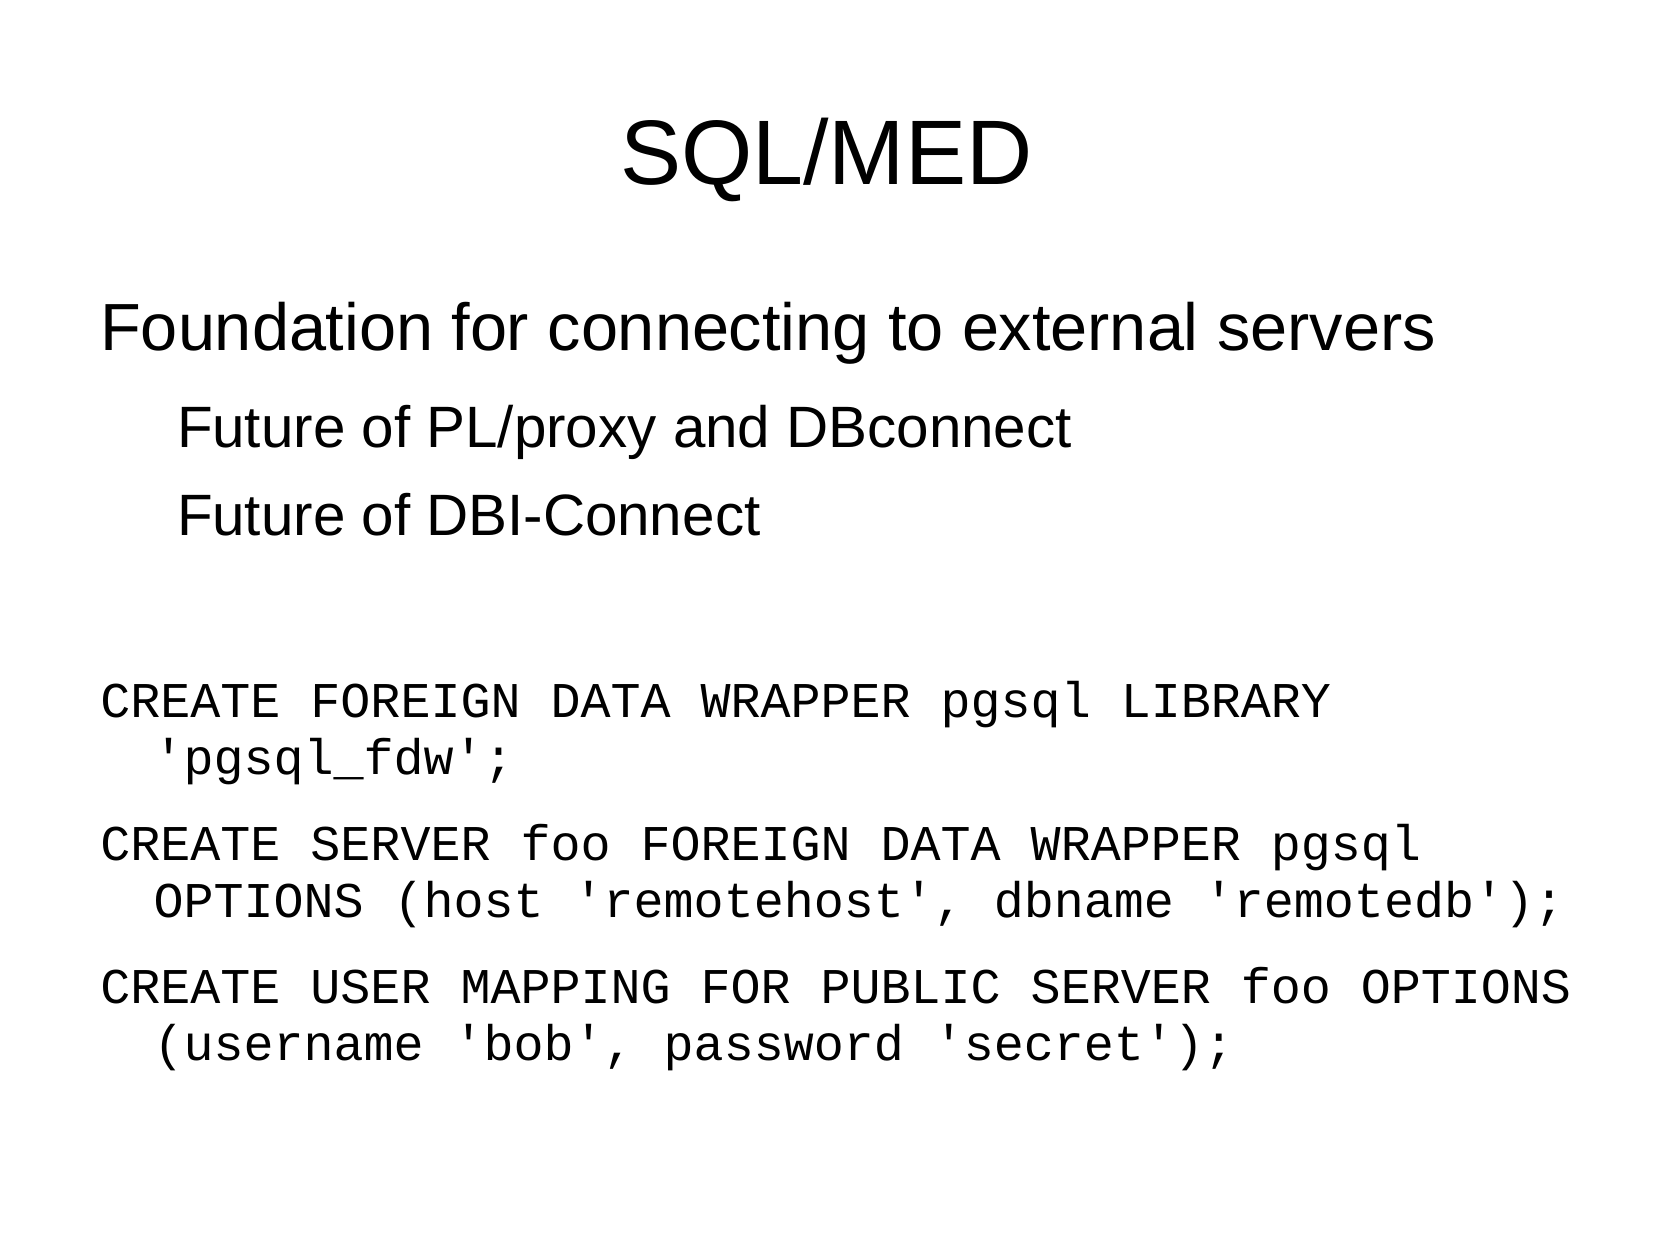

# SQL/MED
Foundation for connecting to external servers
Future of PL/proxy and DBconnect
Future of DBI-Connect
CREATE FOREIGN DATA WRAPPER pgsql LIBRARY 'pgsql_fdw';
CREATE SERVER foo FOREIGN DATA WRAPPER pgsql OPTIONS (host 'remotehost', dbname 'remotedb');
CREATE USER MAPPING FOR PUBLIC SERVER foo OPTIONS (username 'bob', password 'secret');